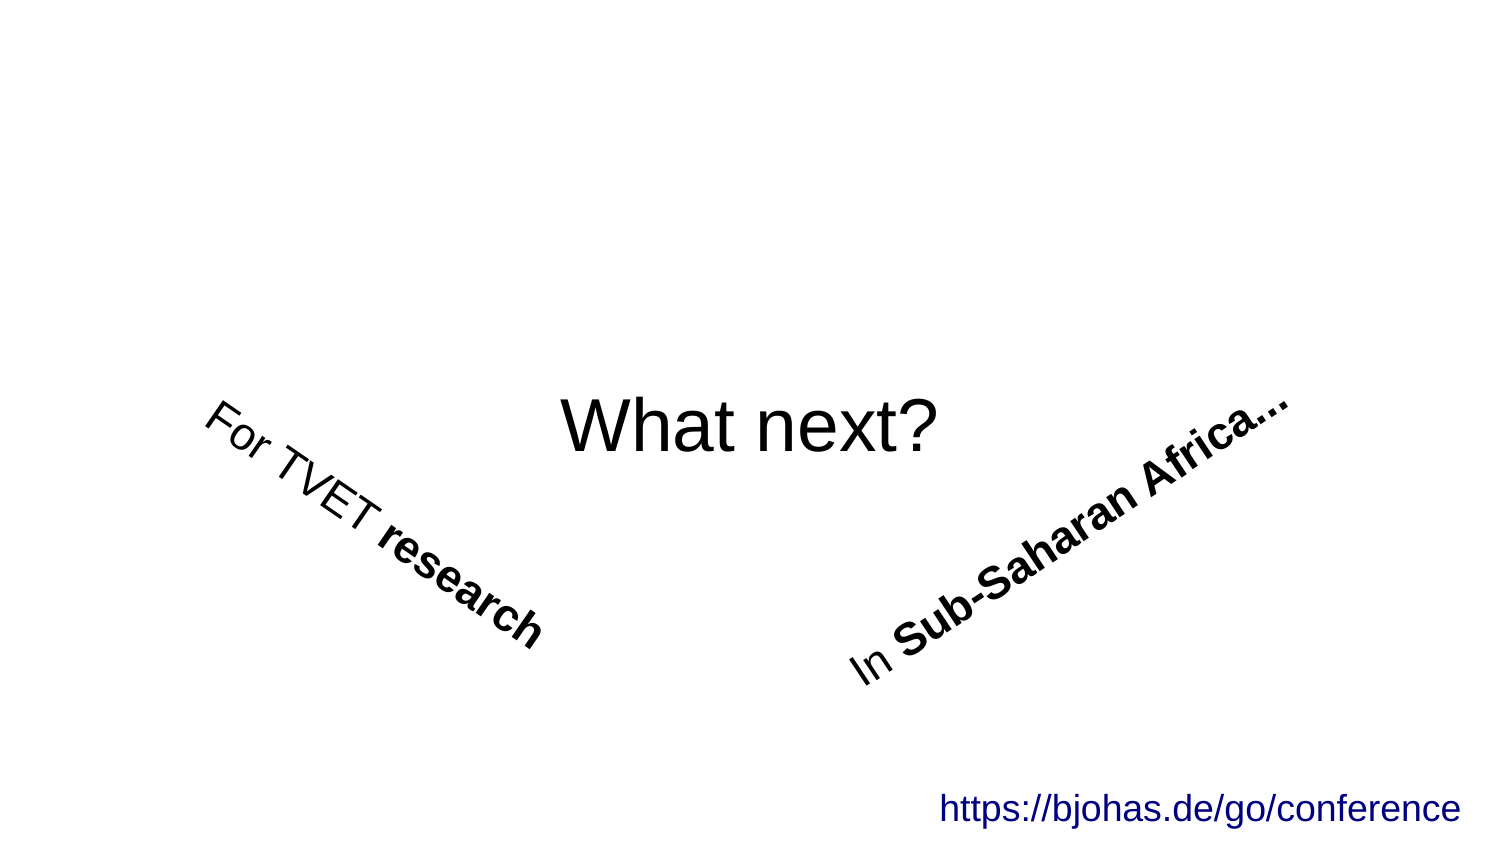

# What next?
In Sub-Saharan Africa...
For TVET research